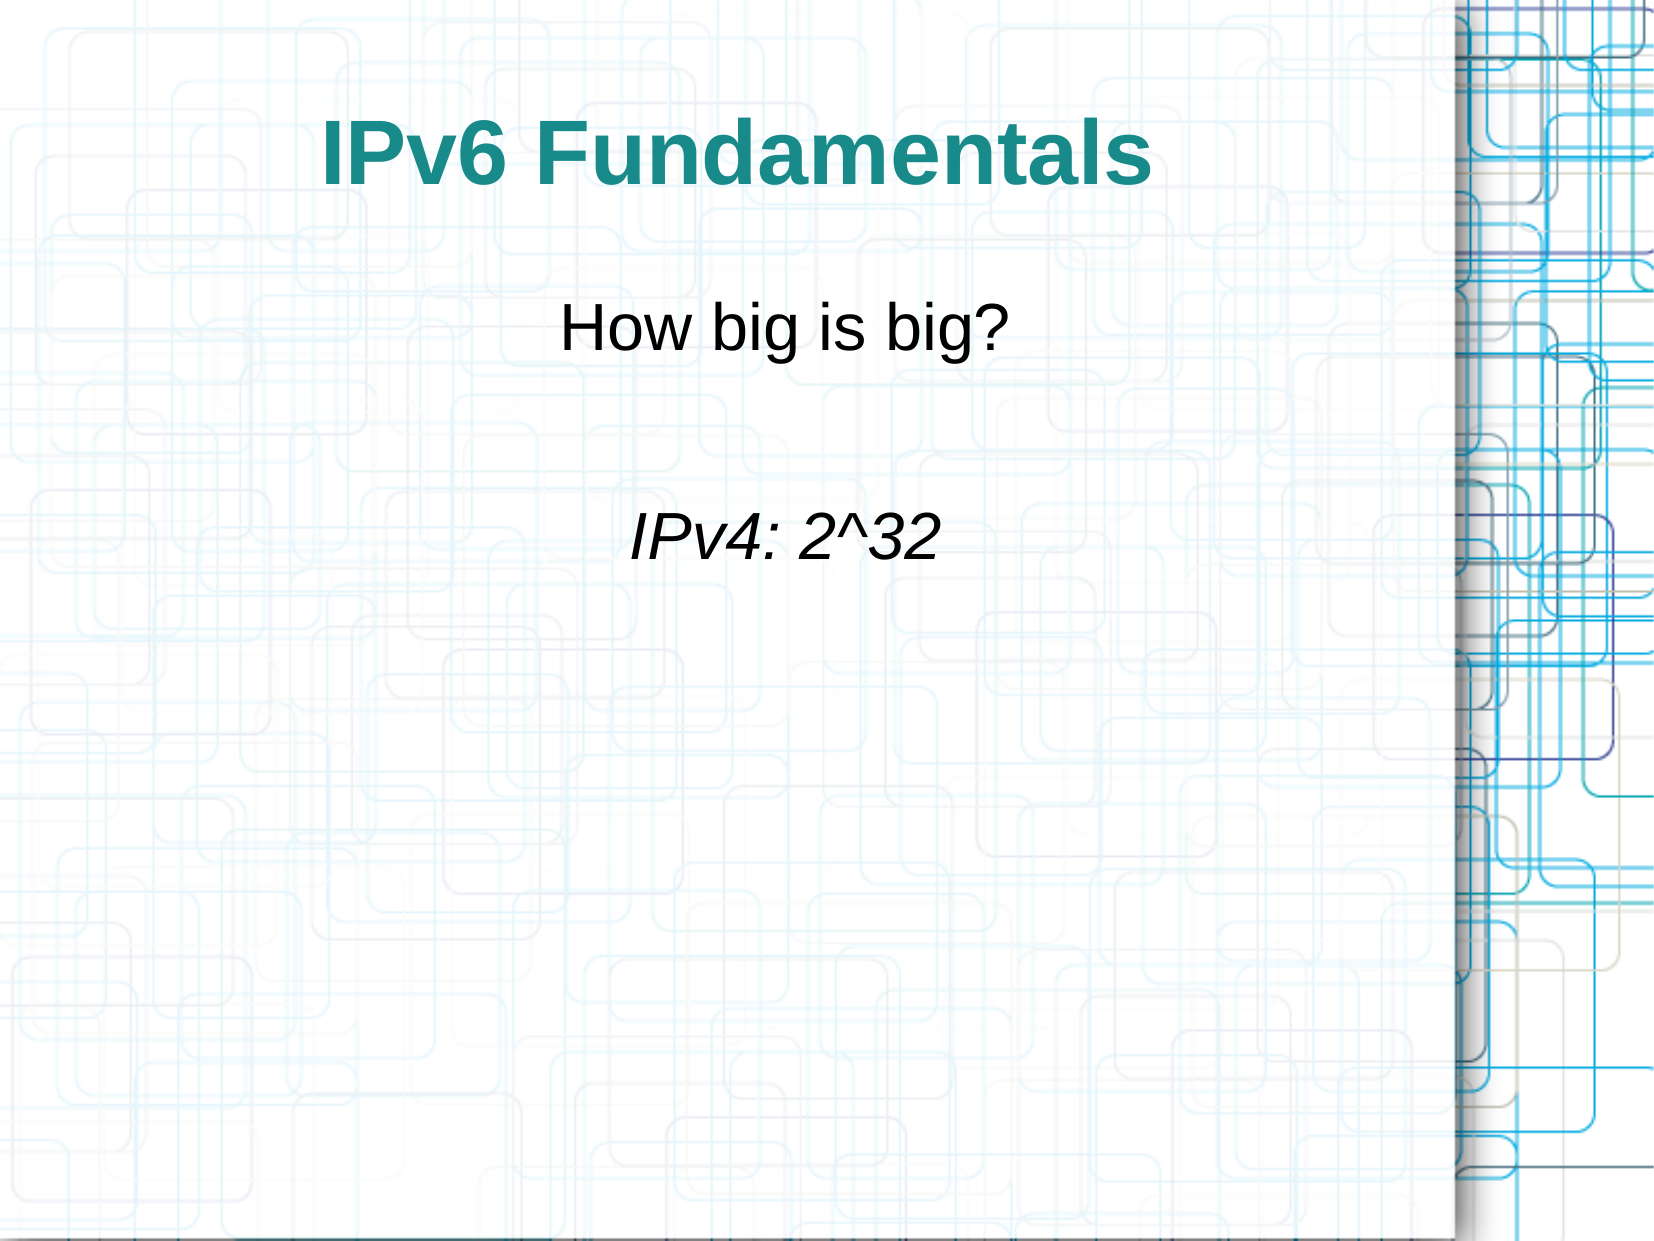

# IPv6 Fundamentals
How big is big?
IPv4: 2^32